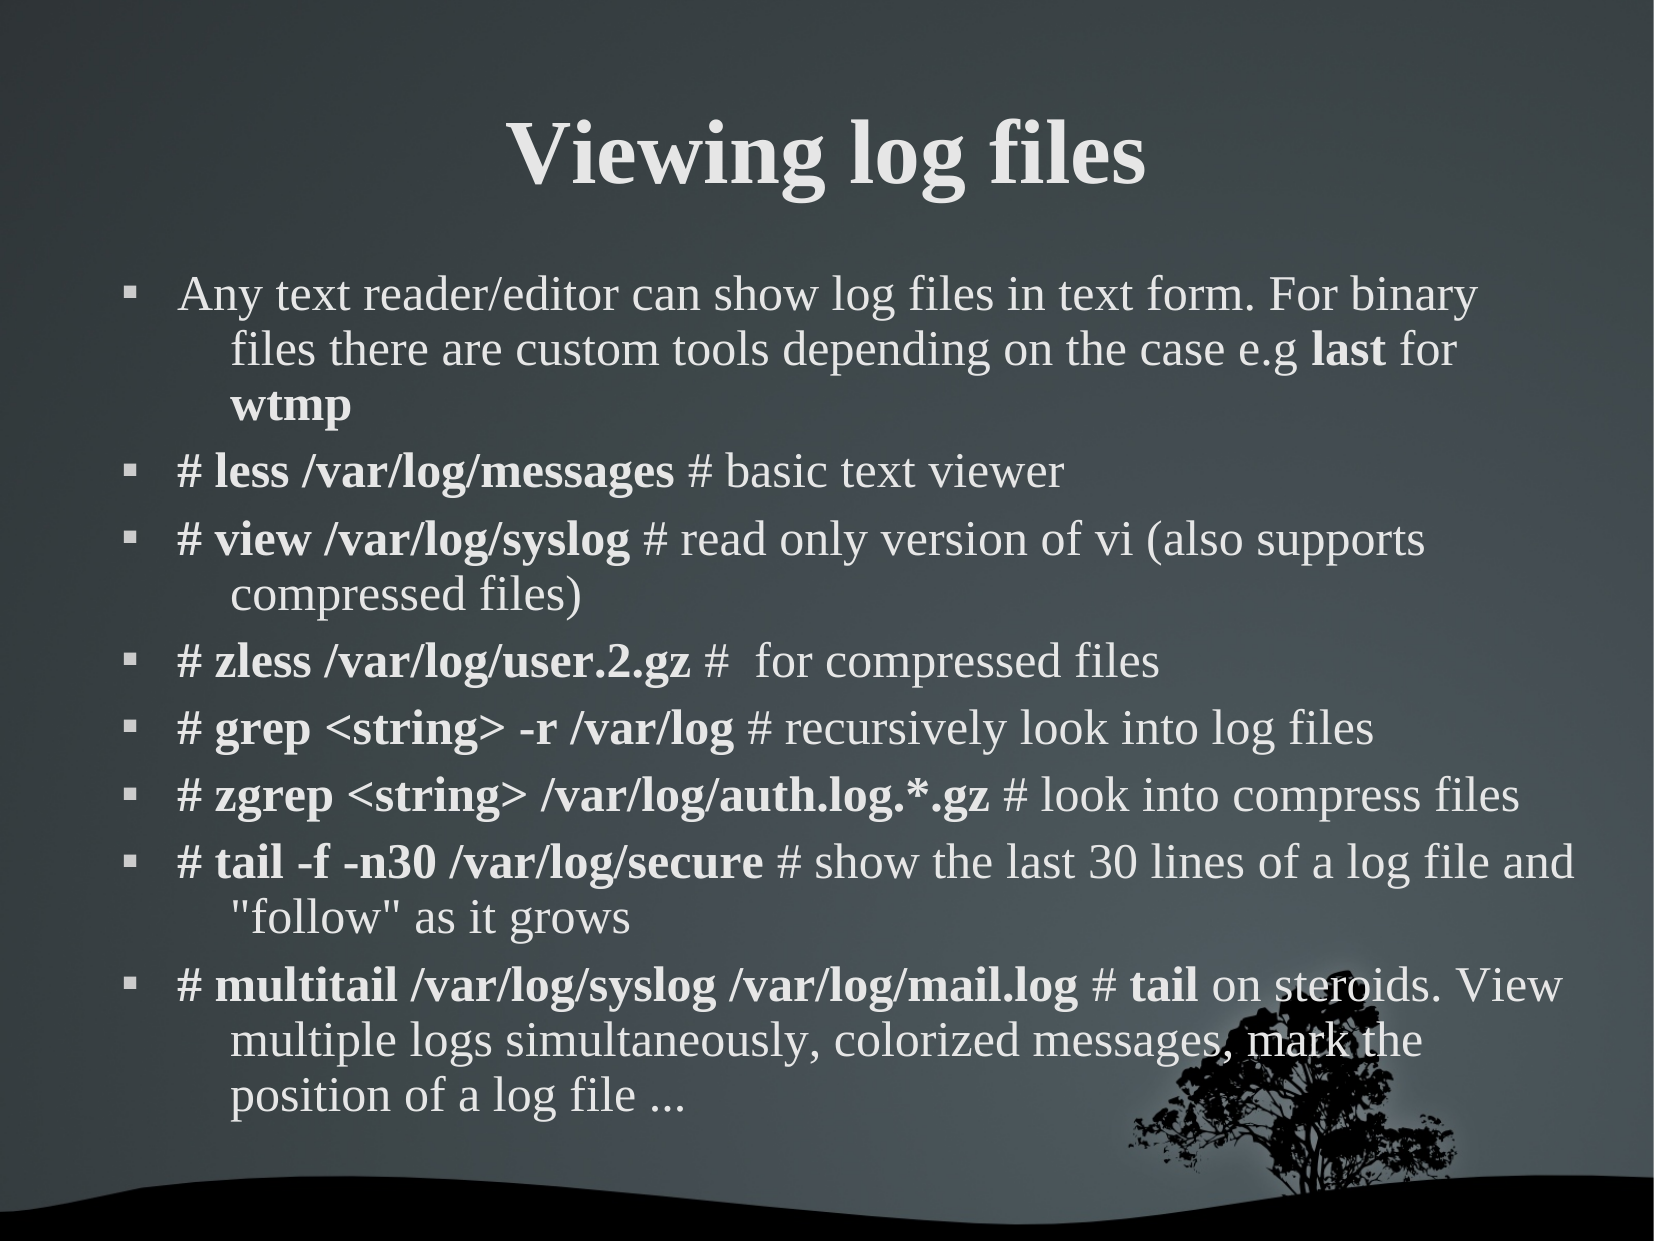

# Viewing log files
Any text reader/editor can show log files in text form. For binary files there are custom tools depending on the case e.g last for wtmp
# less /var/log/messages # basic text viewer
# view /var/log/syslog # read only version of vi (also supports compressed files)
# zless /var/log/user.2.gz # for compressed files
# grep <string> -r /var/log # recursively look into log files
# zgrep <string> /var/log/auth.log.*.gz # look into compress files
# tail -f -n30 /var/log/secure # show the last 30 lines of a log file and "follow" as it grows
# multitail /var/log/syslog /var/log/mail.log # tail on steroids. View multiple logs simultaneously, colorized messages, mark the position of a log file ...